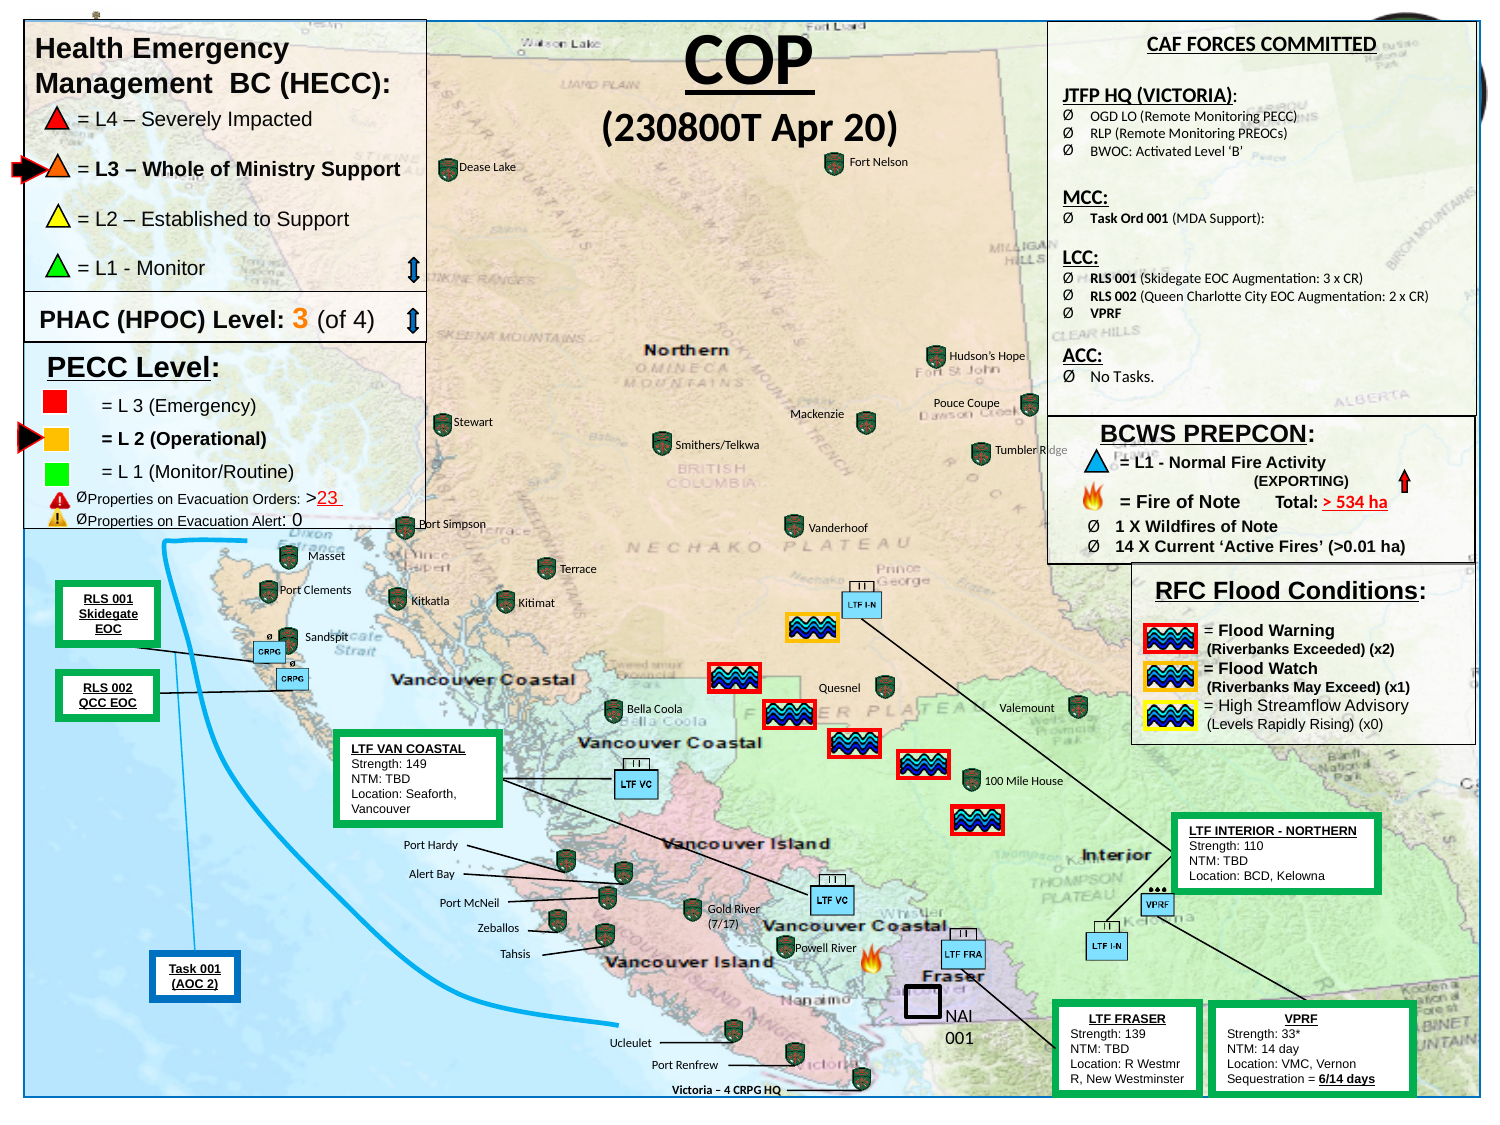

COP
(230800T Apr 20)
Health Emergency Management BC (HECC):
= L4 – Severely Impacted
= L3 – Whole of Ministry Support
= L2 – Established to Support
= L1 - Monitor
PHAC (HPOC) Level: 3 (of 4)
CAF FORCES COMMITTED
JTFP HQ (VICTORIA):
OGD LO (Remote Monitoring PECC)
RLP (Remote Monitoring PREOCs)
BWOC: Activated Level ‘B’
MCC:
Task Ord 001 (MDA Support):
LCC:
RLS 001 (Skidegate EOC Augmentation: 3 x CR)
RLS 002 (Queen Charlotte City EOC Augmentation: 2 x CR)
VPRF
ACC:
No Tasks.
Fort Nelson
Dease Lake
Hudson’s Hope
 PECC Level:
 = L 3 (Emergency)
 = L 2 (Operational)
 = L 1 (Monitor/Routine)
Pouce Coupe
Mackenzie
Stewart
BCWS PREPCON:
= L1 - Normal Fire Activity
	(EXPORTING)
= Fire of Note
Total: > 534 ha
Smithers/Telkwa
Tumbler Ridge
Properties on Evacuation Orders: >23
Properties on Evacuation Alert: 0
Port Simpson
1 X Wildfires of Note
14 X Current ‘Active Fires’ (>0.01 ha)
Vanderhoof
Masset
Terrace
 RFC Flood Conditions:
 = Flood Warning
 (Riverbanks Exceeded) (x2)
 = Flood Watch
 (Riverbanks May Exceed) (x1)
 = High Streamflow Advisory
 (Levels Rapidly Rising) (x0)
Port Clements
RLS 001
Skidegate EOC
Kitkatla
Kitimat
Sandspit
RLS 002
QCC EOC
Quesnel
Valemount
Bella Coola
LTF VAN COASTAL
Strength: 149
NTM: TBD
Location: Seaforth, Vancouver
100 Mile House
LTF INTERIOR - NORTHERN
Strength: 110
NTM: TBD
Location: BCD, Kelowna
Port Hardy
Alert Bay
Port McNeil
Gold River (7/17)
Zeballos
Tahsis
Powell River
Task 001
(AOC 2)
NAI 001
LTF FRASER
Strength: 139
NTM: TBD
Location: R Westmr R, New Westminster
VPRF
Strength: 33*
NTM: 14 day
Location: VMC, Vernon
Sequestration = 6/14 days
Ucleulet
Port Renfrew
Victoria – 4 CRPG HQ